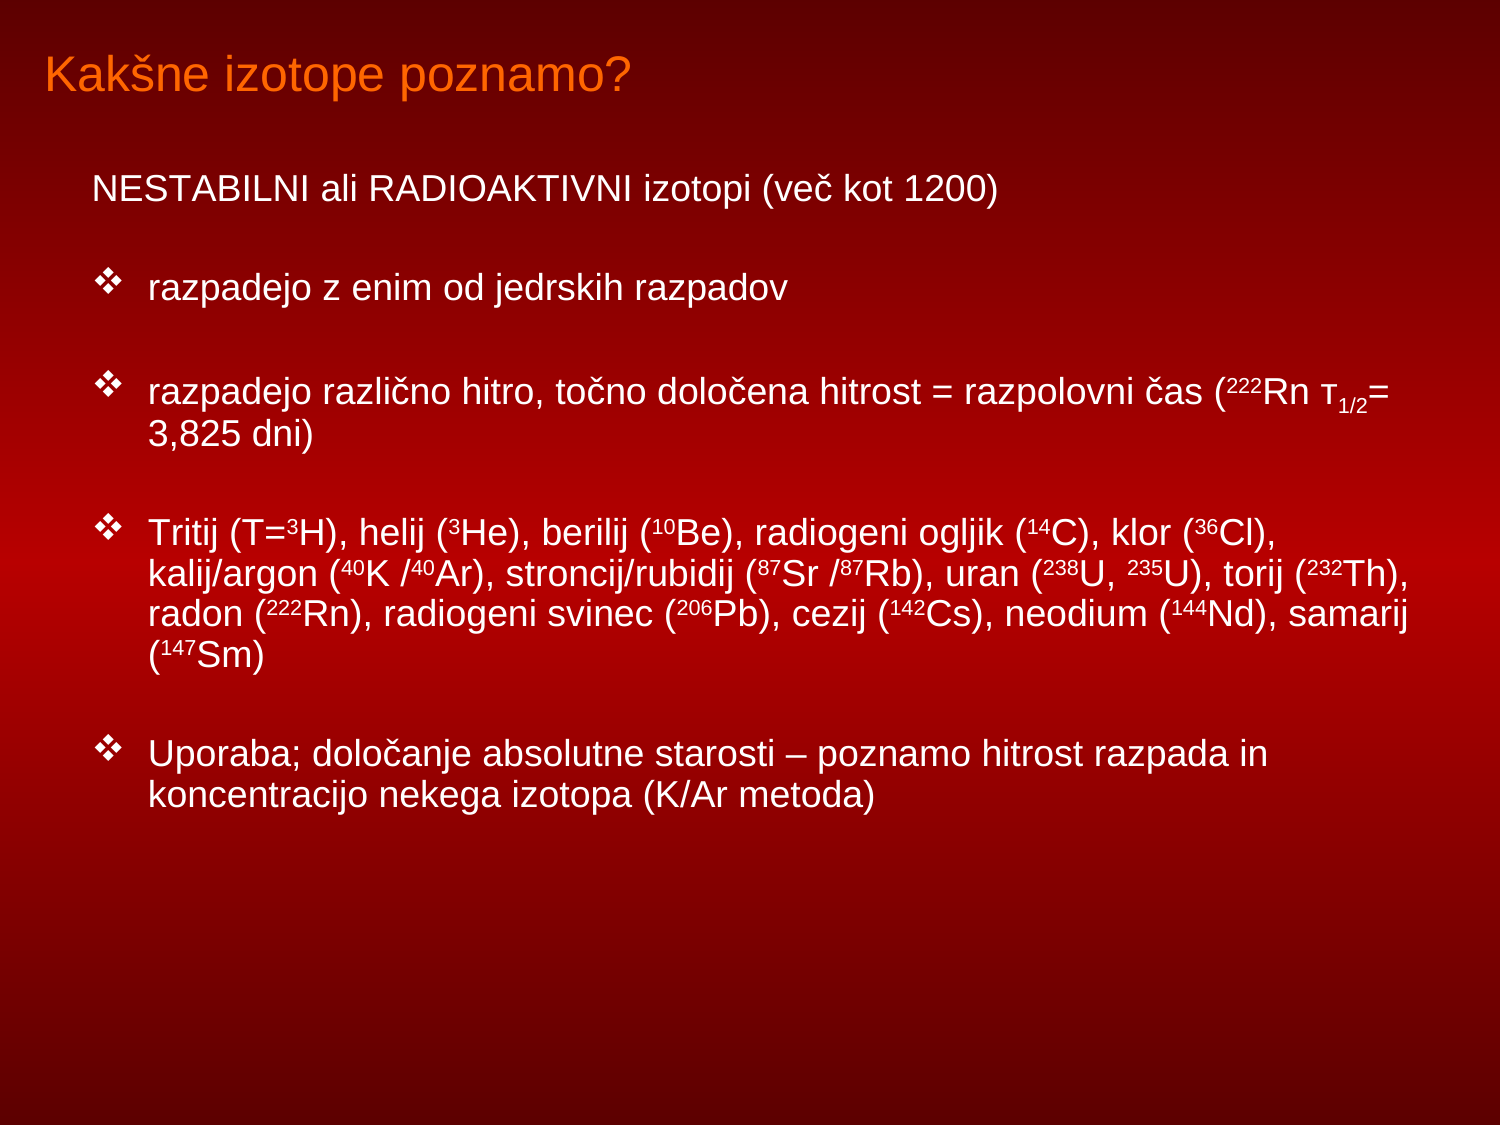

# Kakšne izotope poznamo?
NESTABILNI ali RADIOAKTIVNI izotopi (več kot 1200)
razpadejo z enim od jedrskih razpadov
razpadejo različno hitro, točno določena hitrost = razpolovni čas (222Rn т1/2= 3,825 dni)
Tritij (T=3H), helij (3He), berilij (10Be), radiogeni ogljik (14C), klor (36Cl), kalij/argon (40K /40Ar), stroncij/rubidij (87Sr /87Rb), uran (238U, 235U), torij (232Th), radon (222Rn), radiogeni svinec (206Pb), cezij (142Cs), neodium (144Nd), samarij (147Sm)
Uporaba; določanje absolutne starosti – poznamo hitrost razpada in koncentracijo nekega izotopa (K/Ar metoda)